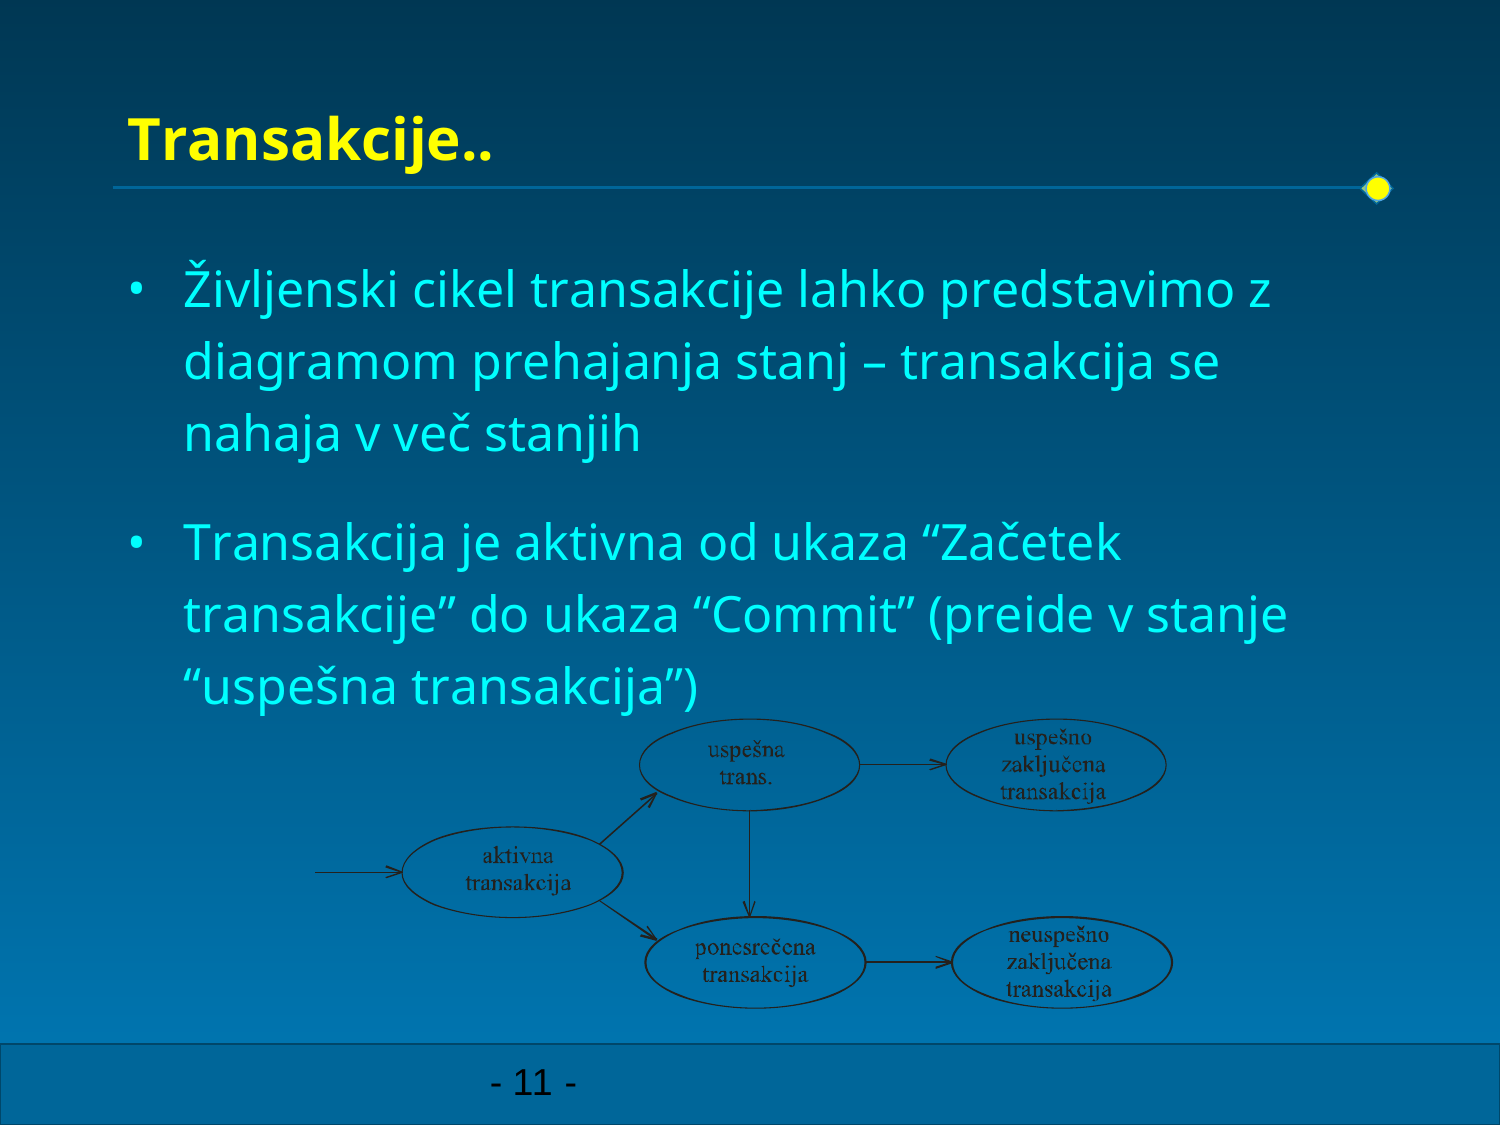

# Transakcije..
Življenski cikel transakcije lahko predstavimo z diagramom prehajanja stanj – transakcija se nahaja v več stanjih
Transakcija je aktivna od ukaza “Začetek transakcije” do ukaza “Commit” (preide v stanje “uspešna transakcija”)